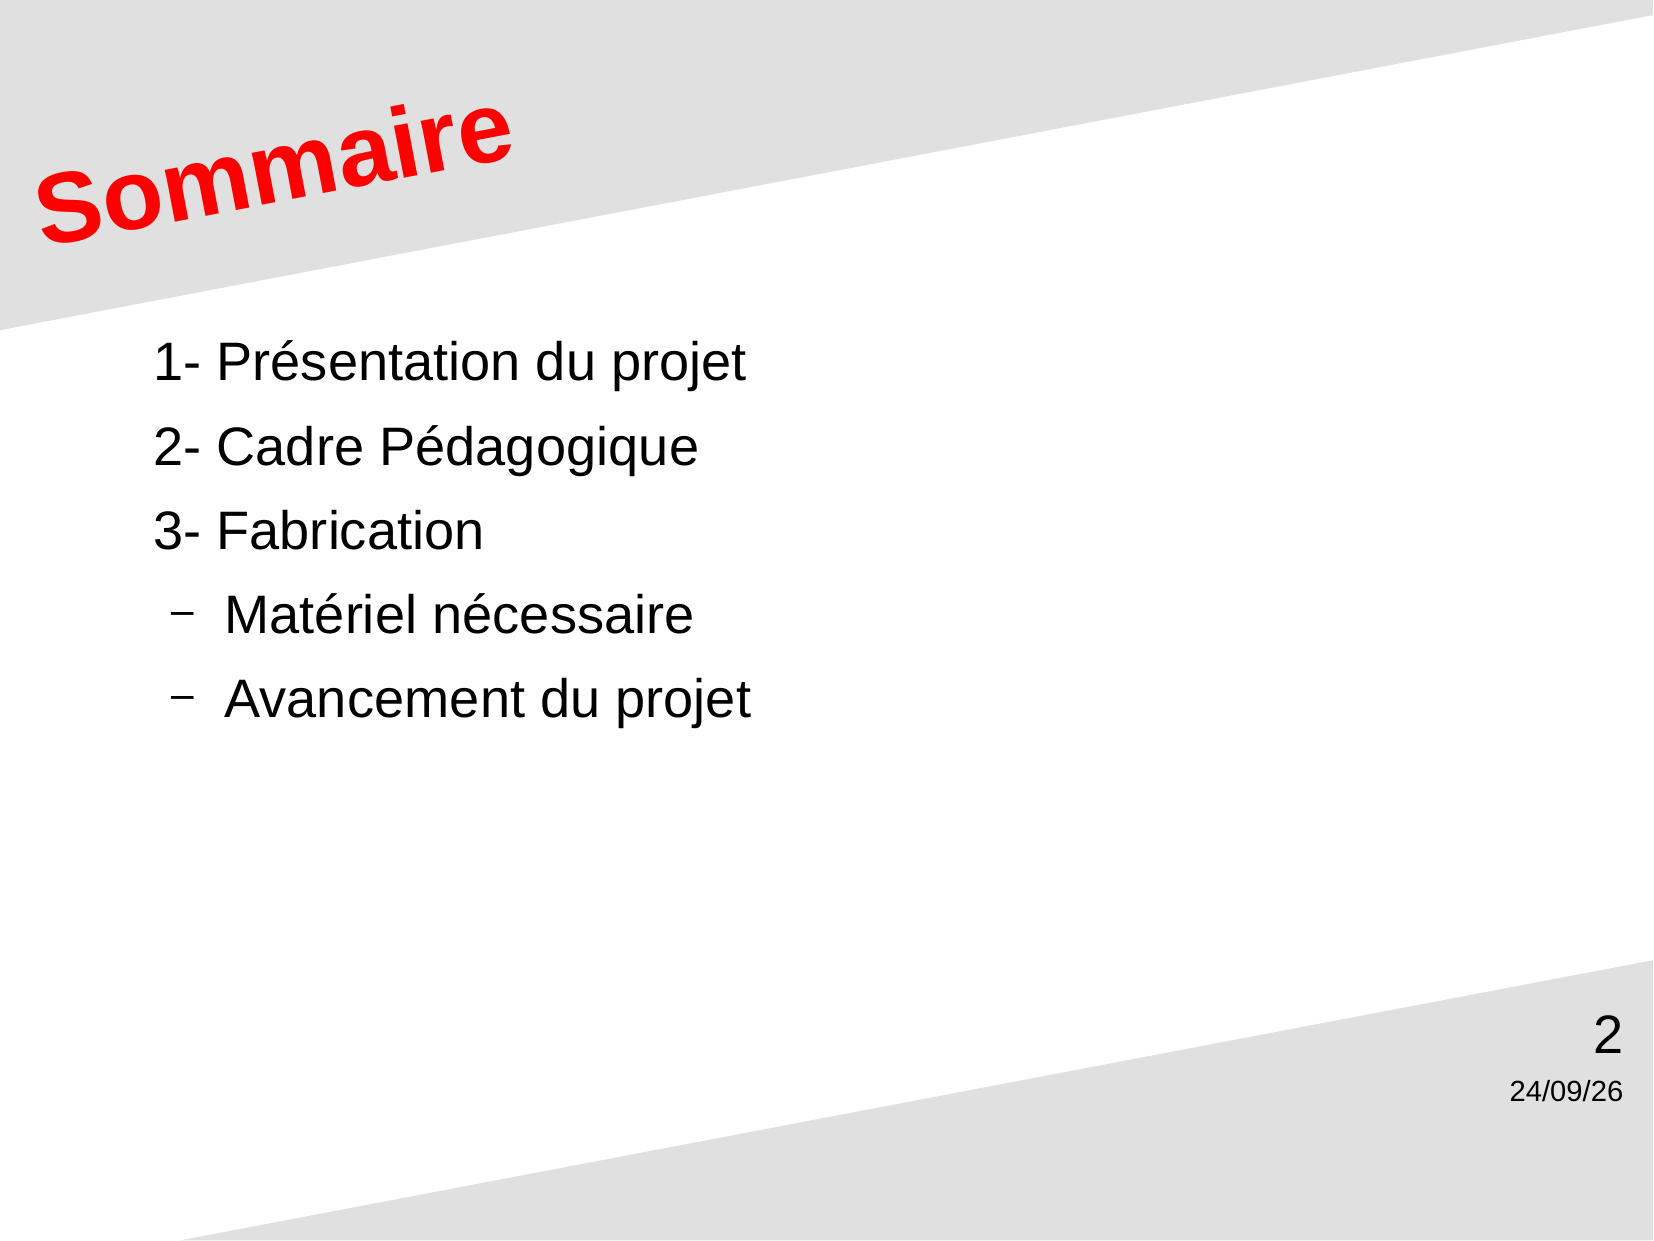

# Sommaire
1- Présentation du projet
2- Cadre Pédagogique
3- Fabrication
Matériel nécessaire
Avancement du projet
2